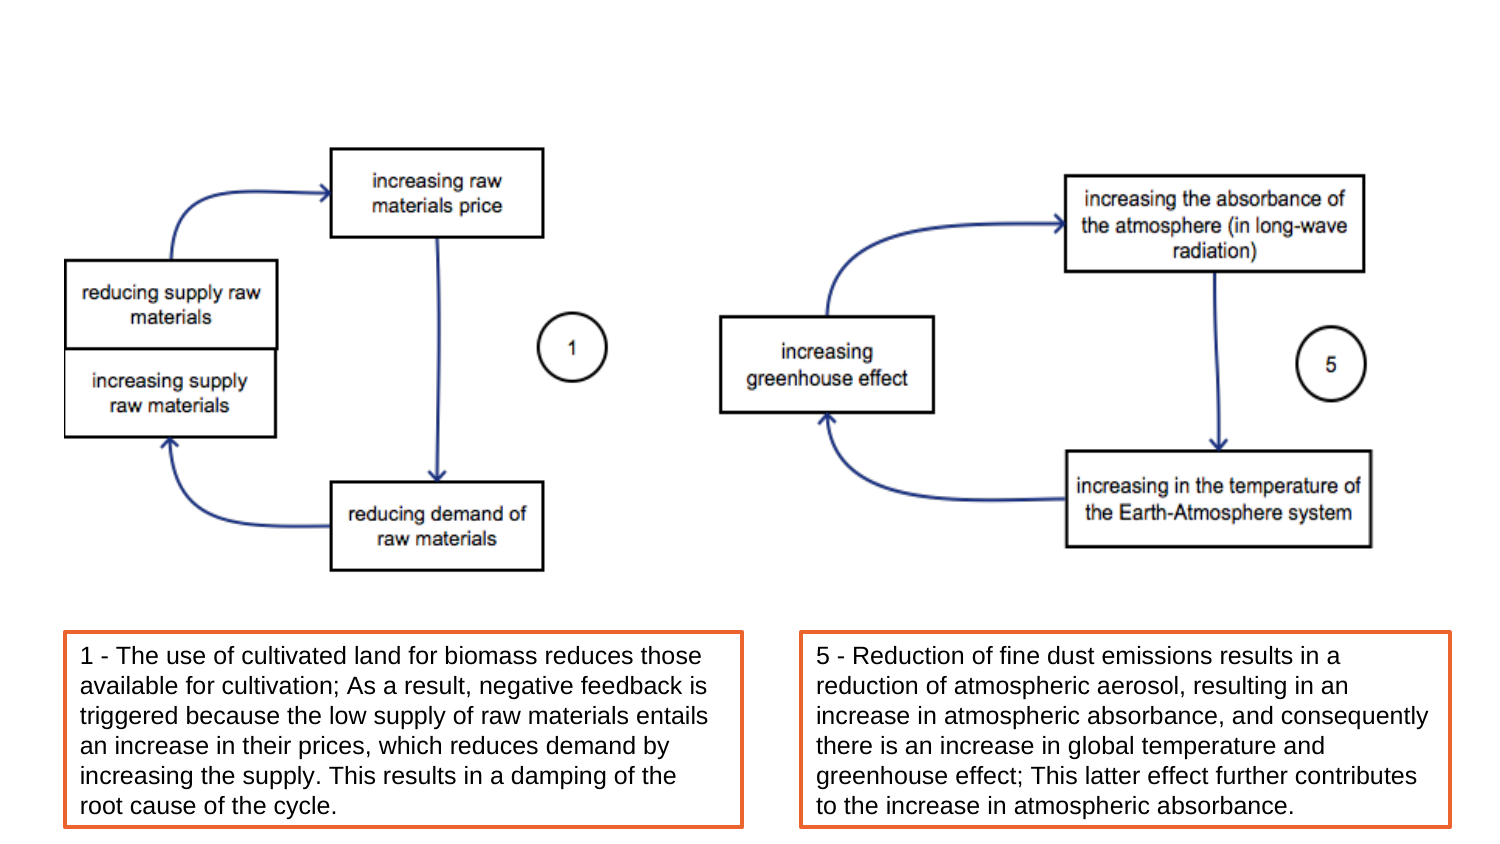

1 - The use of cultivated land for biomass reduces those available for cultivation; As a result, negative feedback is triggered because the low supply of raw materials entails an increase in their prices, which reduces demand by increasing the supply. This results in a damping of the root cause of the cycle.
5 - Reduction of fine dust emissions results in a reduction of atmospheric aerosol, resulting in an increase in atmospheric absorbance, and consequently there is an increase in global temperature and greenhouse effect; This latter effect further contributes to the increase in atmospheric absorbance.